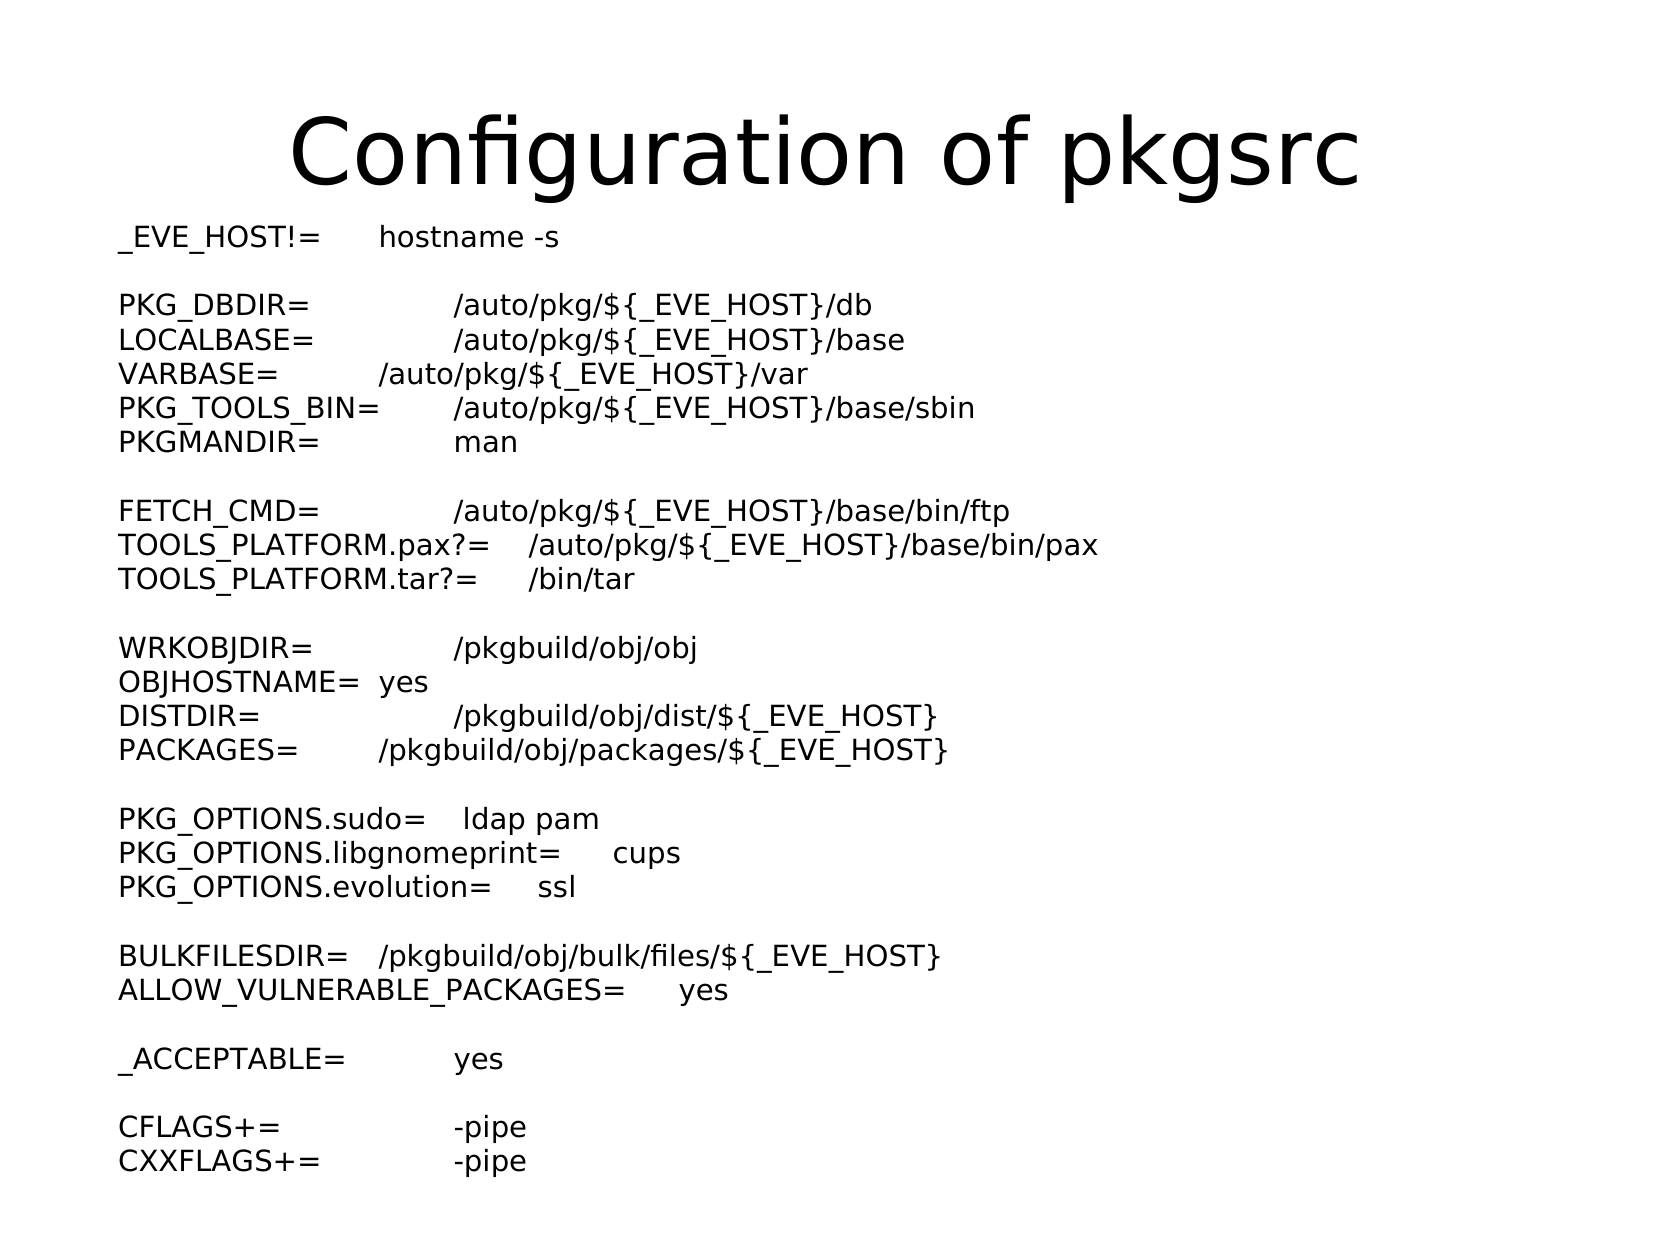

# Configuration of pkgsrc
_EVE_HOST!=	hostname -s
PKG_DBDIR=		/auto/pkg/${_EVE_HOST}/db
LOCALBASE=		/auto/pkg/${_EVE_HOST}/base
VARBASE=		/auto/pkg/${_EVE_HOST}/var
PKG_TOOLS_BIN=	/auto/pkg/${_EVE_HOST}/base/sbin
PKGMANDIR=		man
FETCH_CMD=		/auto/pkg/${_EVE_HOST}/base/bin/ftp
TOOLS_PLATFORM.pax?=	/auto/pkg/${_EVE_HOST}/base/bin/pax
TOOLS_PLATFORM.tar?=	/bin/tar
WRKOBJDIR=		/pkgbuild/obj/obj
OBJHOSTNAME=	yes
DISTDIR=			/pkgbuild/obj/dist/${_EVE_HOST}
PACKAGES=		/pkgbuild/obj/packages/${_EVE_HOST}
PKG_OPTIONS.sudo=	 ldap pam
PKG_OPTIONS.libgnomeprint=	 cups
PKG_OPTIONS.evolution=	 ssl
BULKFILESDIR=	/pkgbuild/obj/bulk/files/${_EVE_HOST}
ALLOW_VULNERABLE_PACKAGES=	yes
_ACCEPTABLE=		yes
CFLAGS+=			-pipe
CXXFLAGS+=		-pipe